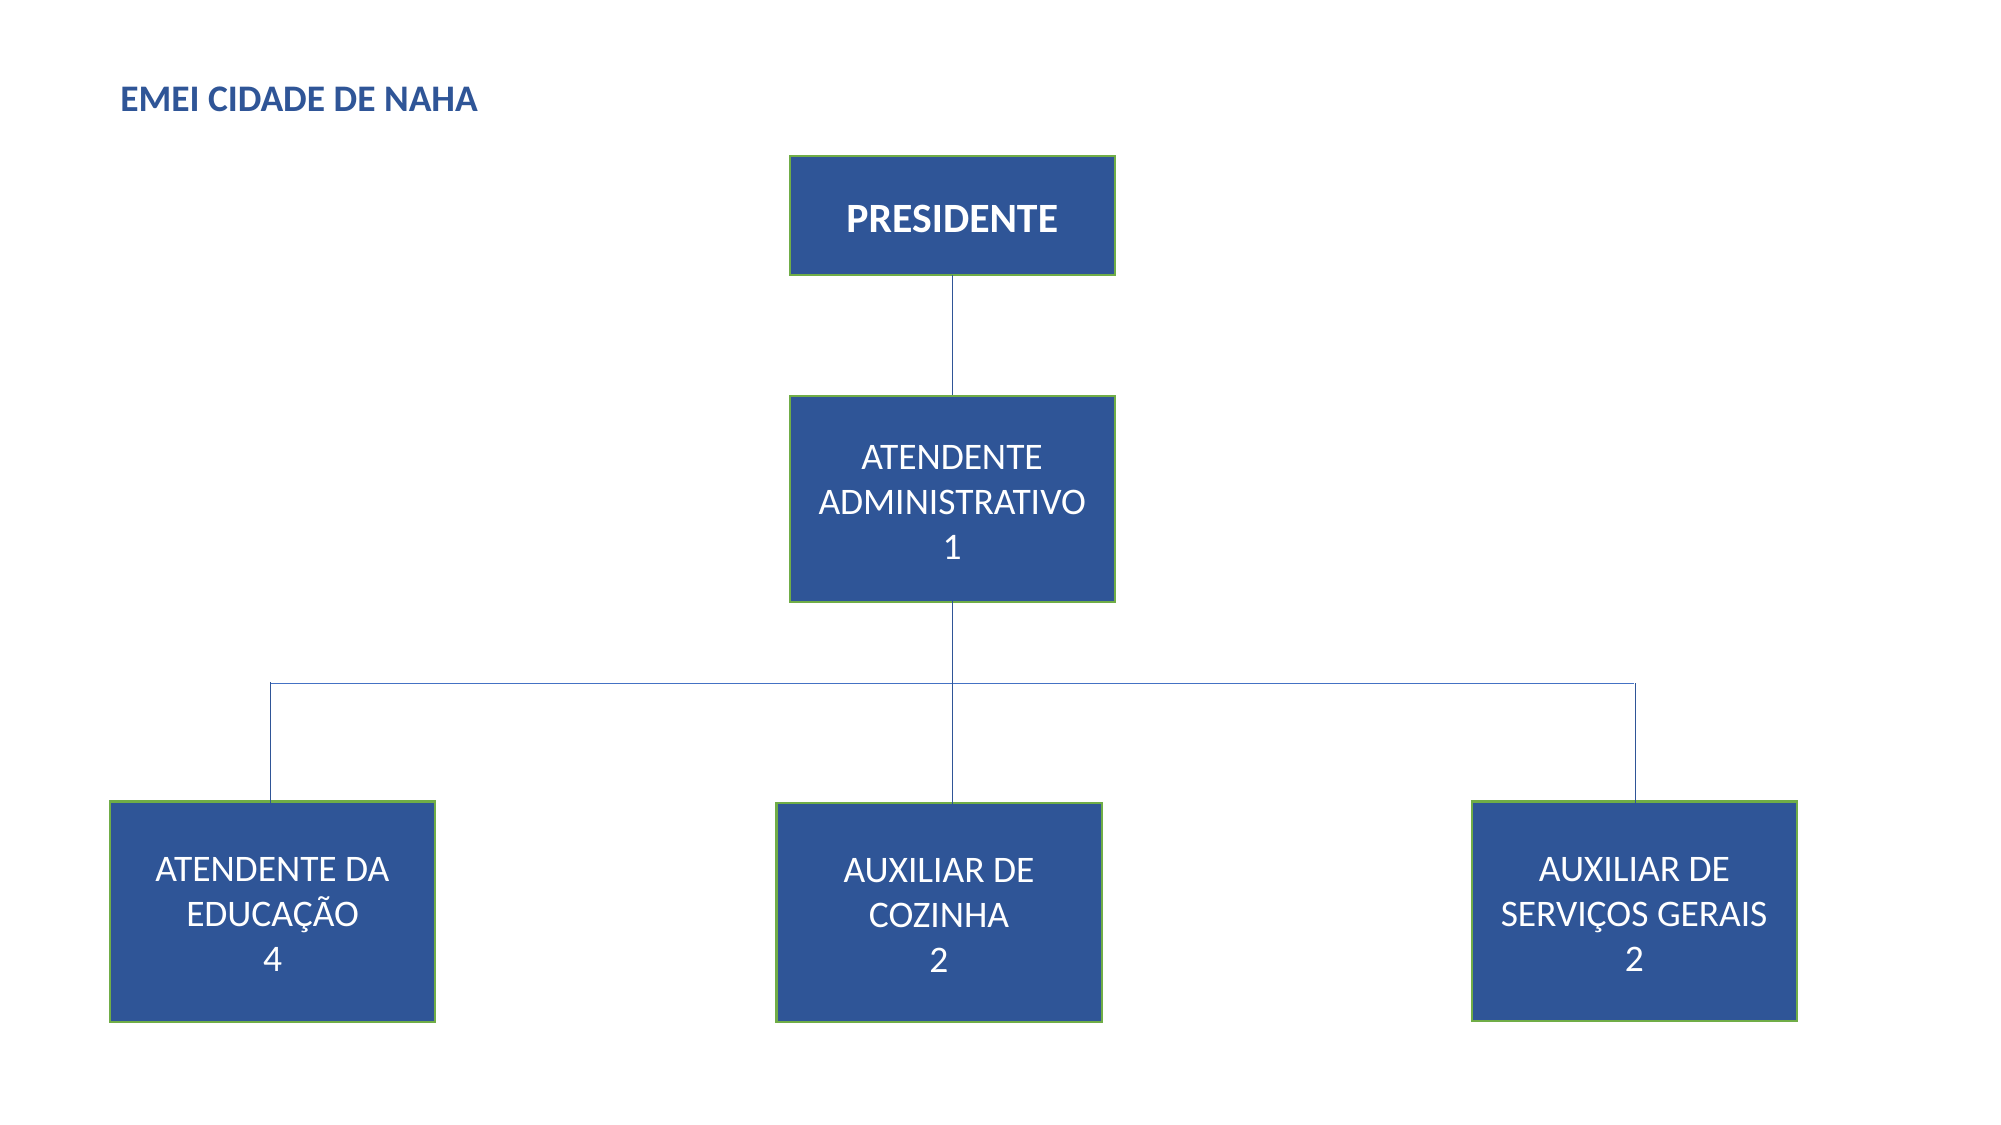

EMEI CIDADE DE NAHA
PRESIDENTE
ATENDENTE ADMINISTRATIVO
1
ATENDENTE DA EDUCAÇÃO
4
AUXILIAR DE SERVIÇOS GERAIS
2
AUXILIAR DE COZINHA
2